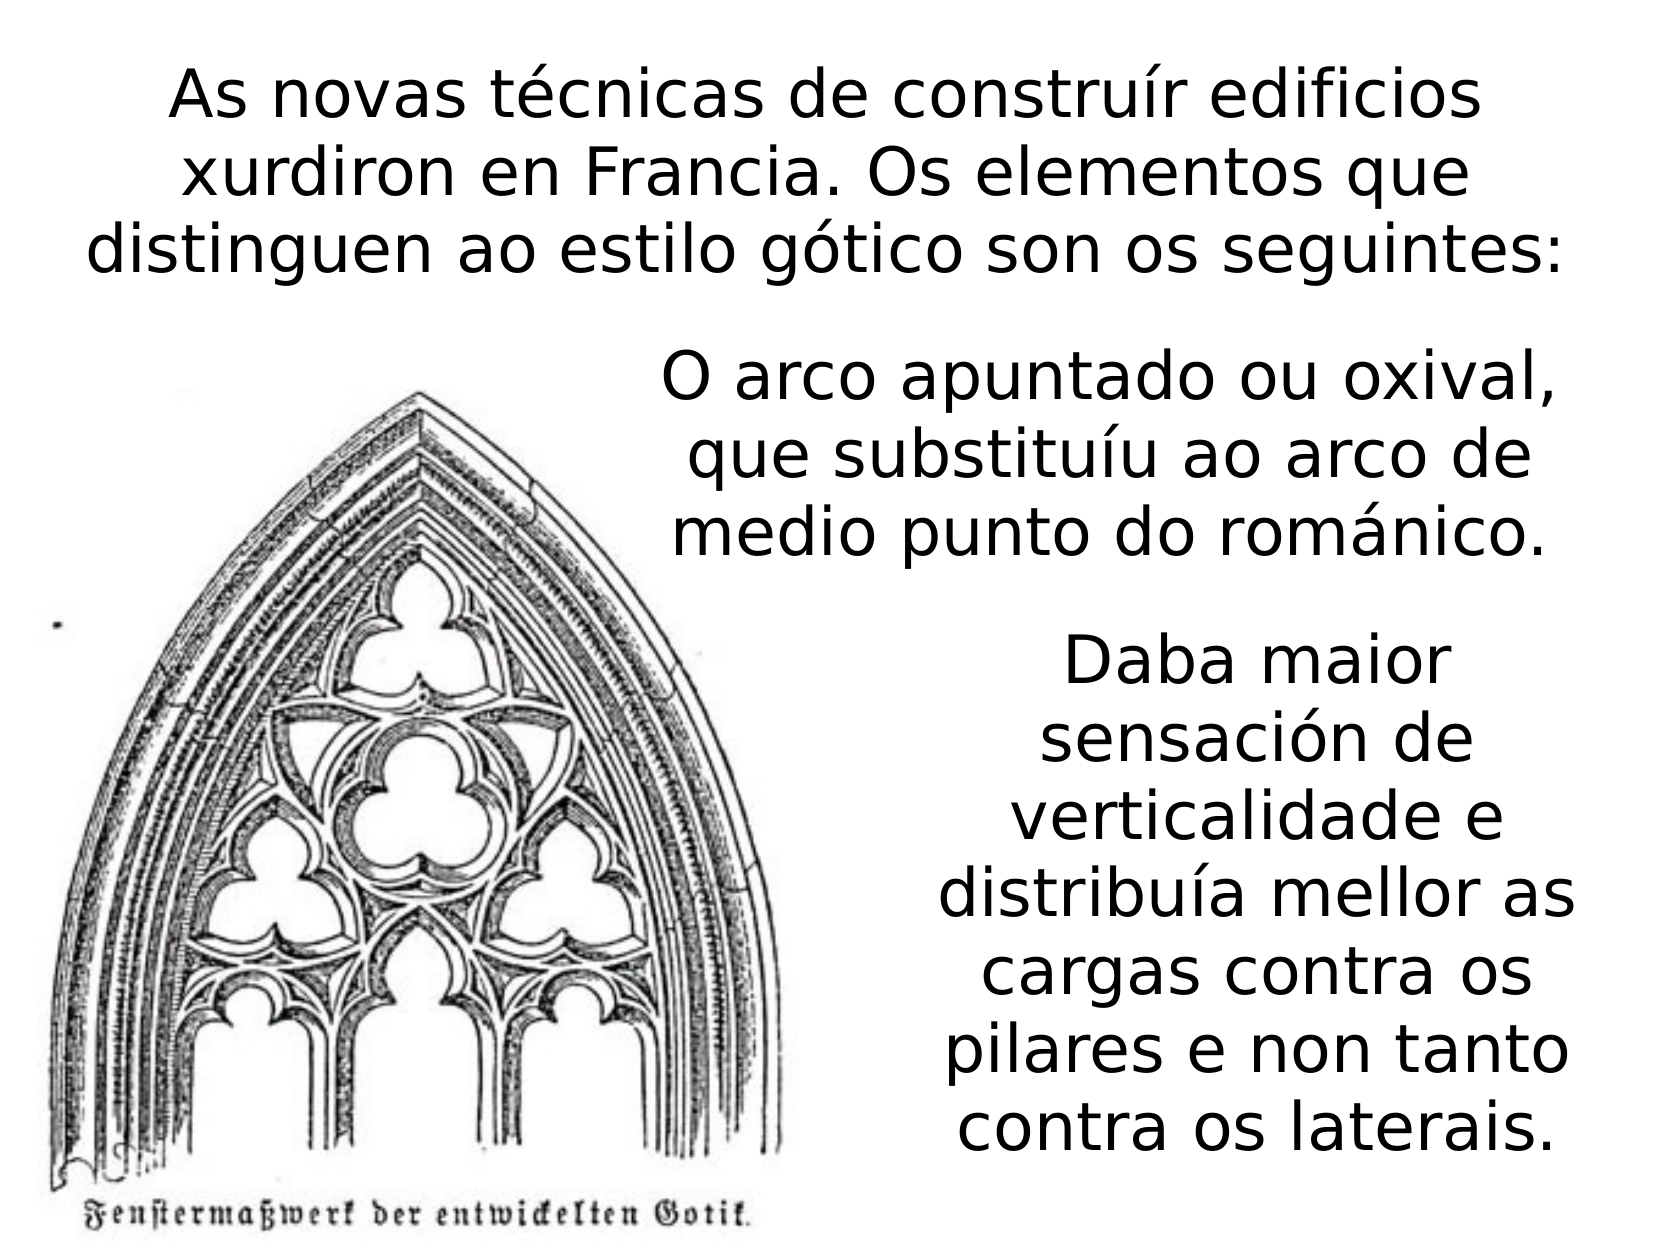

As novas técnicas de construír edificios xurdiron en Francia. Os elementos que distinguen ao estilo gótico son os seguintes:
O arco apuntado ou oxival, que substituíu ao arco de medio punto do románico.
Daba maior sensación de verticalidade e distribuía mellor as cargas contra os pilares e non tanto contra os laterais.